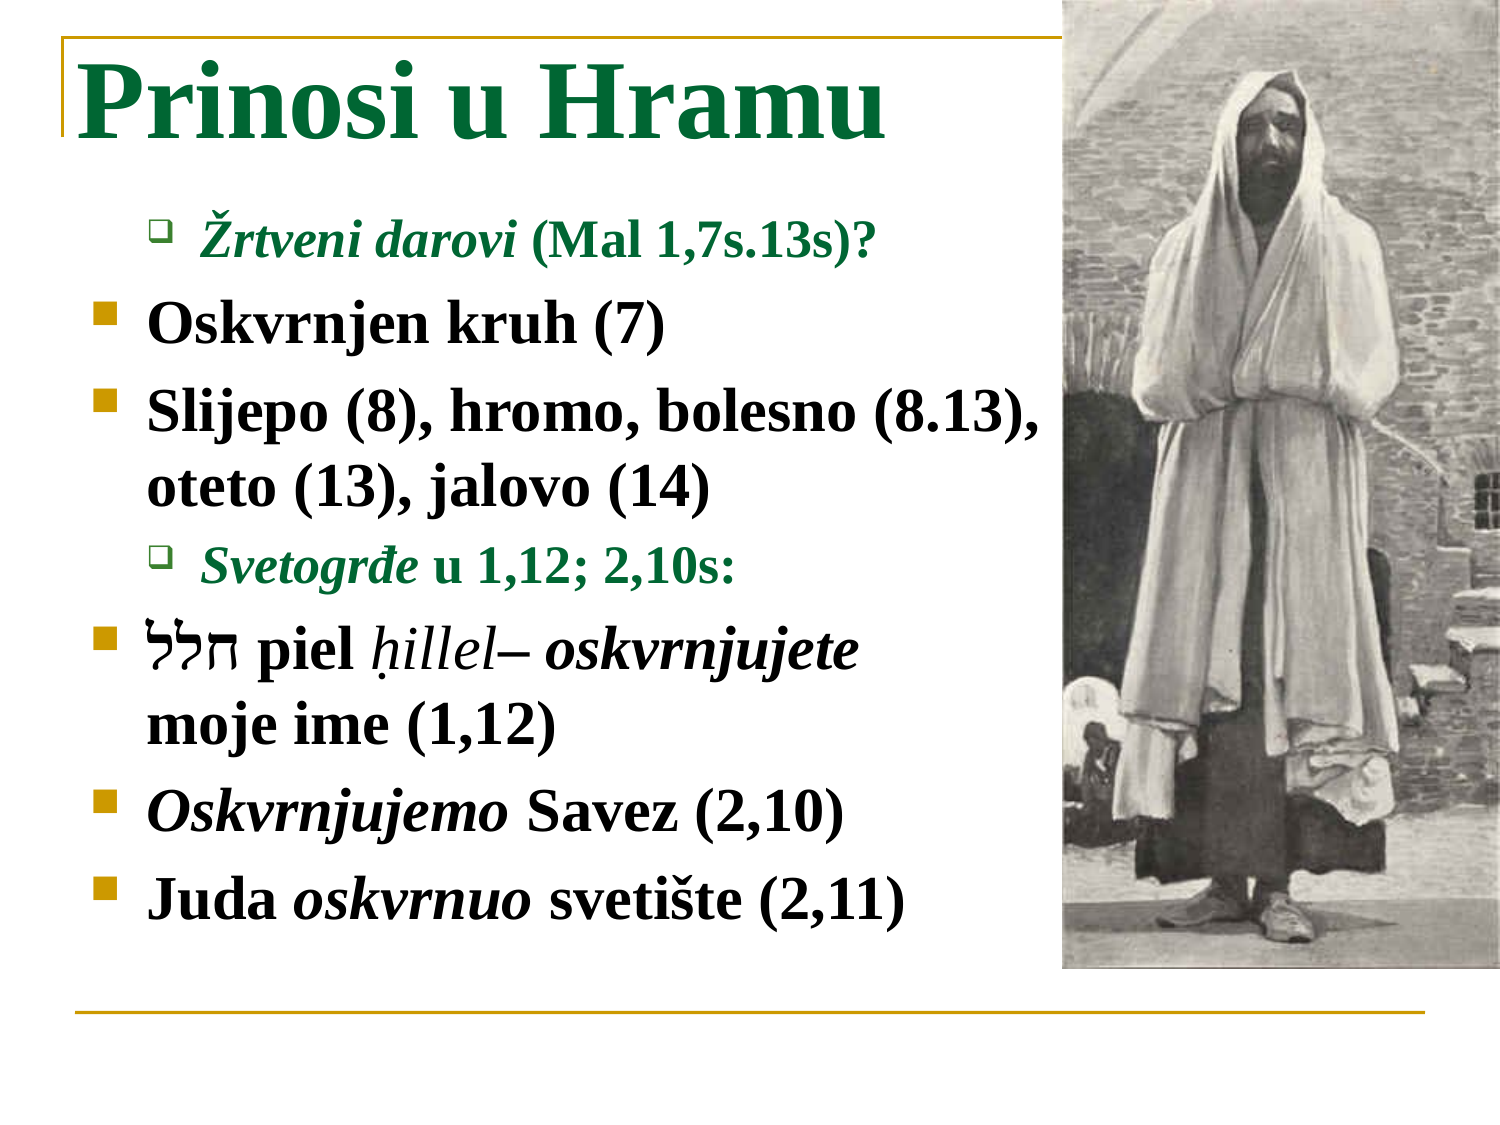

# Prinosi u Hramu
Žrtveni darovi (Mal 1,7s.13s)?
Oskvrnjen kruh (7)
Slijepo (8), hromo, bolesno (8.13), oteto (13), jalovo (14)
Svetogrđe u 1,12; 2,10s:
חלל piel ḥillel– oskvrnjujete
moje ime (1,12)
Oskvrnjujemo Savez (2,10)
Juda oskvrnuo svetište (2,11)